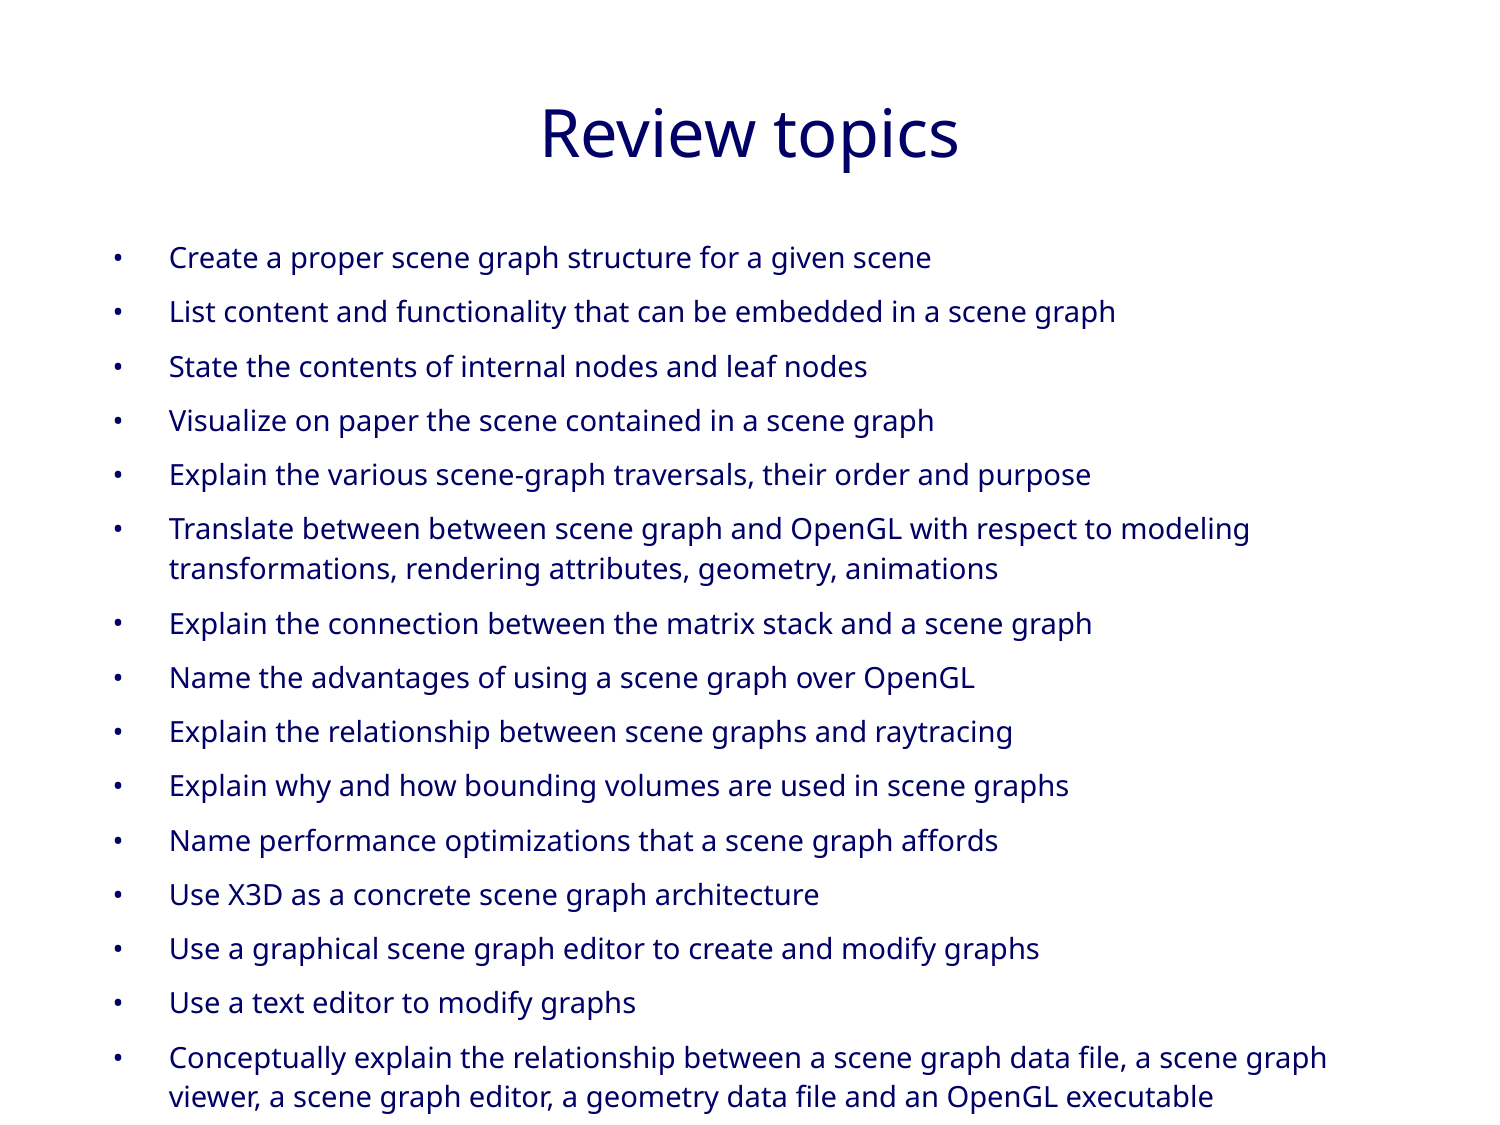

# Review topics
Create a proper scene graph structure for a given scene
List content and functionality that can be embedded in a scene graph
State the contents of internal nodes and leaf nodes
Visualize on paper the scene contained in a scene graph
Explain the various scene-graph traversals, their order and purpose
Translate between between scene graph and OpenGL with respect to modeling transformations, rendering attributes, geometry, animations
Explain the connection between the matrix stack and a scene graph
Name the advantages of using a scene graph over OpenGL
Explain the relationship between scene graphs and raytracing
Explain why and how bounding volumes are used in scene graphs
Name performance optimizations that a scene graph affords
Use X3D as a concrete scene graph architecture
Use a graphical scene graph editor to create and modify graphs
Use a text editor to modify graphs
Conceptually explain the relationship between a scene graph data file, a scene graph viewer, a scene graph editor, a geometry data file and an OpenGL executable